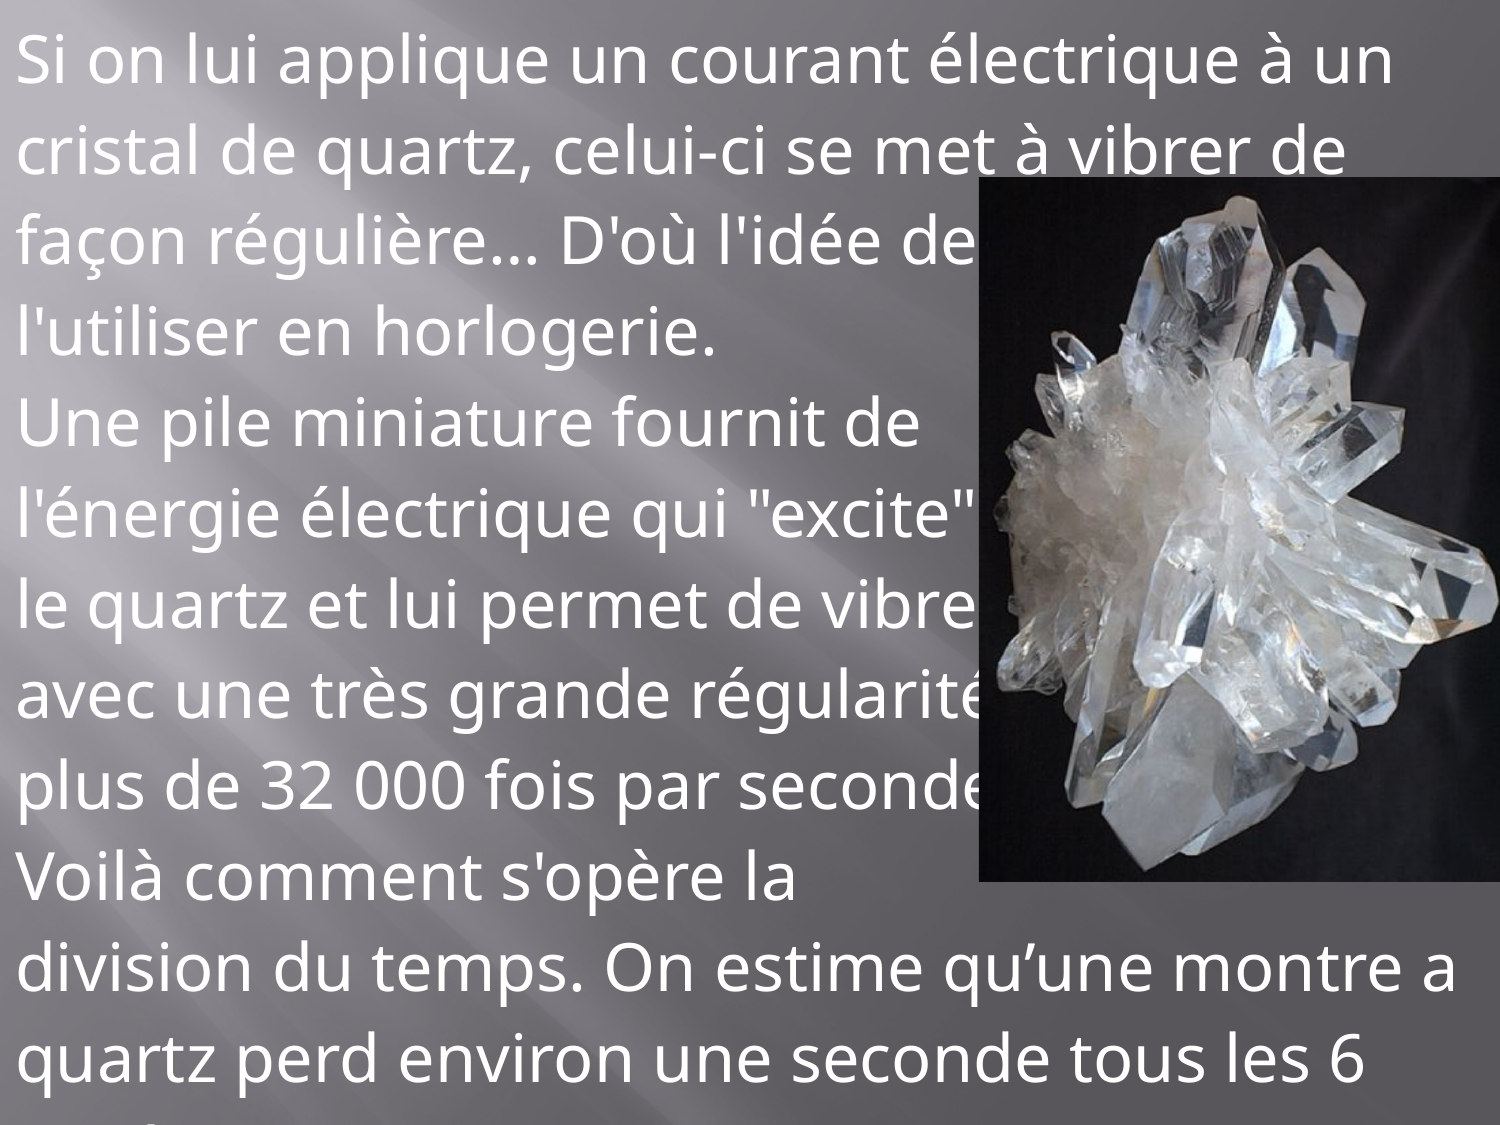

Si on lui applique un courant électrique à un cristal de quartz, celui-ci se met à vibrer de façon régulière… D'où l'idée de
l'utiliser en horlogerie.
Une pile miniature fournit de
l'énergie électrique qui "excite"
le quartz et lui permet de vibrer
avec une très grande régularité,
plus de 32 000 fois par seconde.
Voilà comment s'opère la
division du temps. On estime qu’une montre a quartz perd environ une seconde tous les 6 ans !